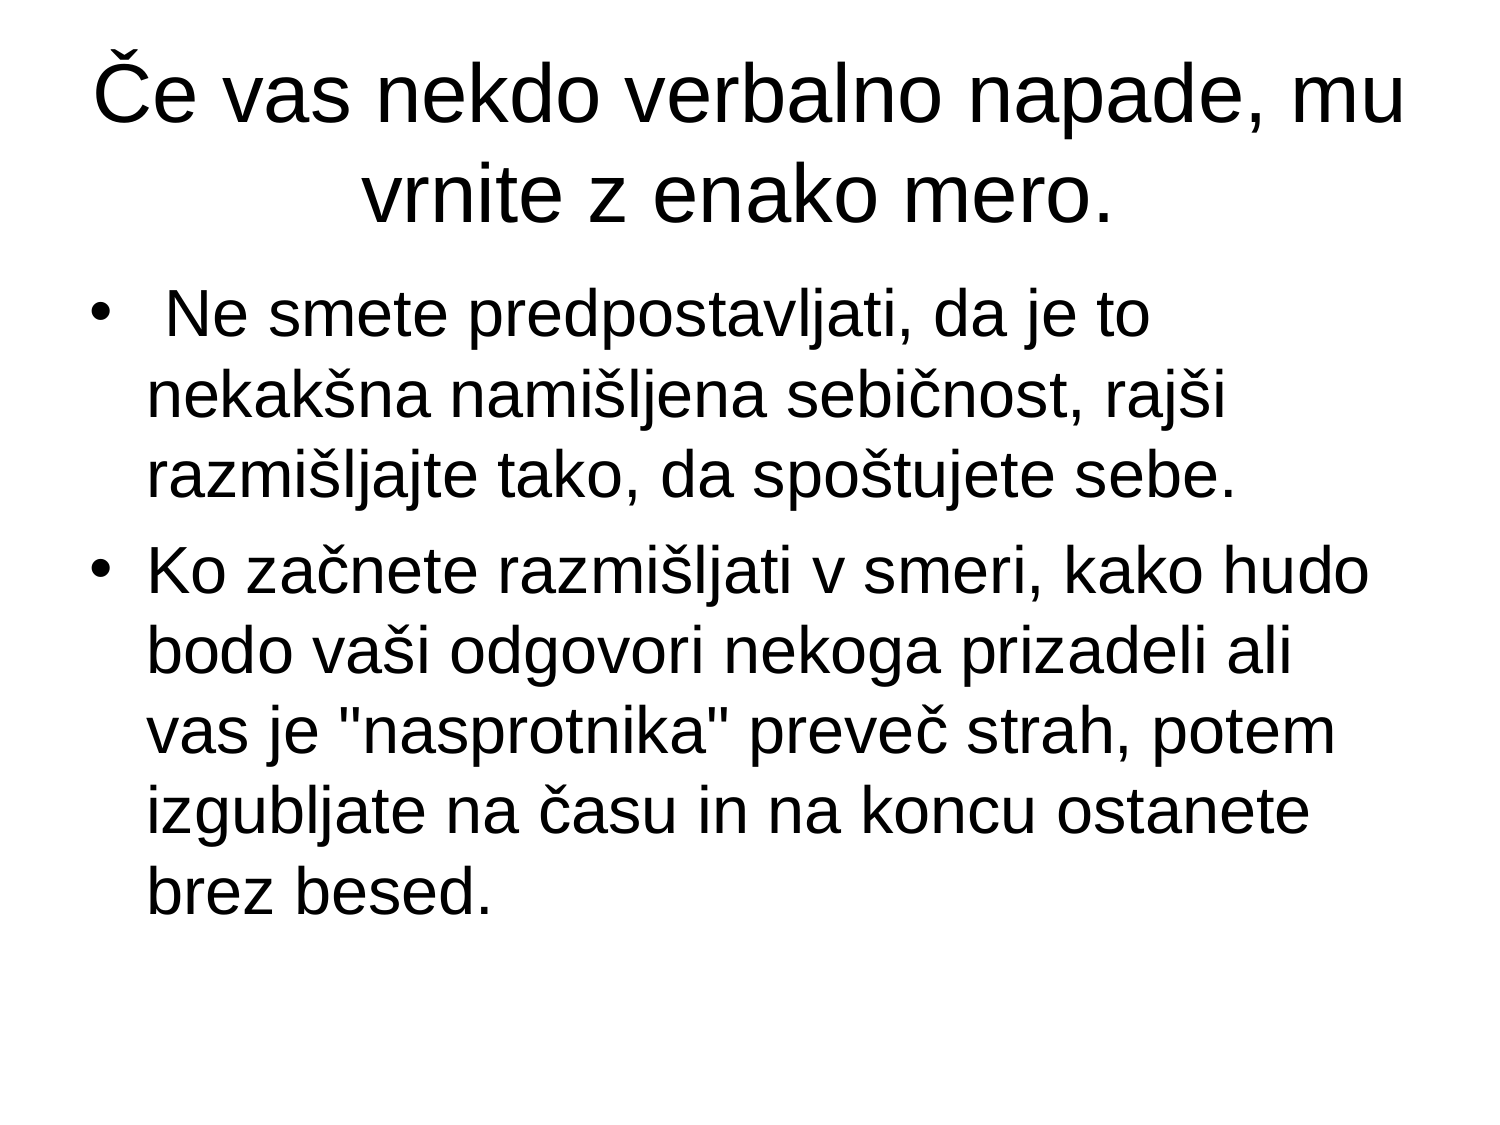

# Če vas nekdo verbalno napade, mu vrnite z enako mero.
 Ne smete predpostavljati, da je to nekakšna namišljena sebičnost, rajši razmišljajte tako, da spoštujete sebe.
Ko začnete razmišljati v smeri, kako hudo bodo vaši odgovori nekoga prizadeli ali vas je "nasprotnika" preveč strah, potem izgubljate na času in na koncu ostanete brez besed.